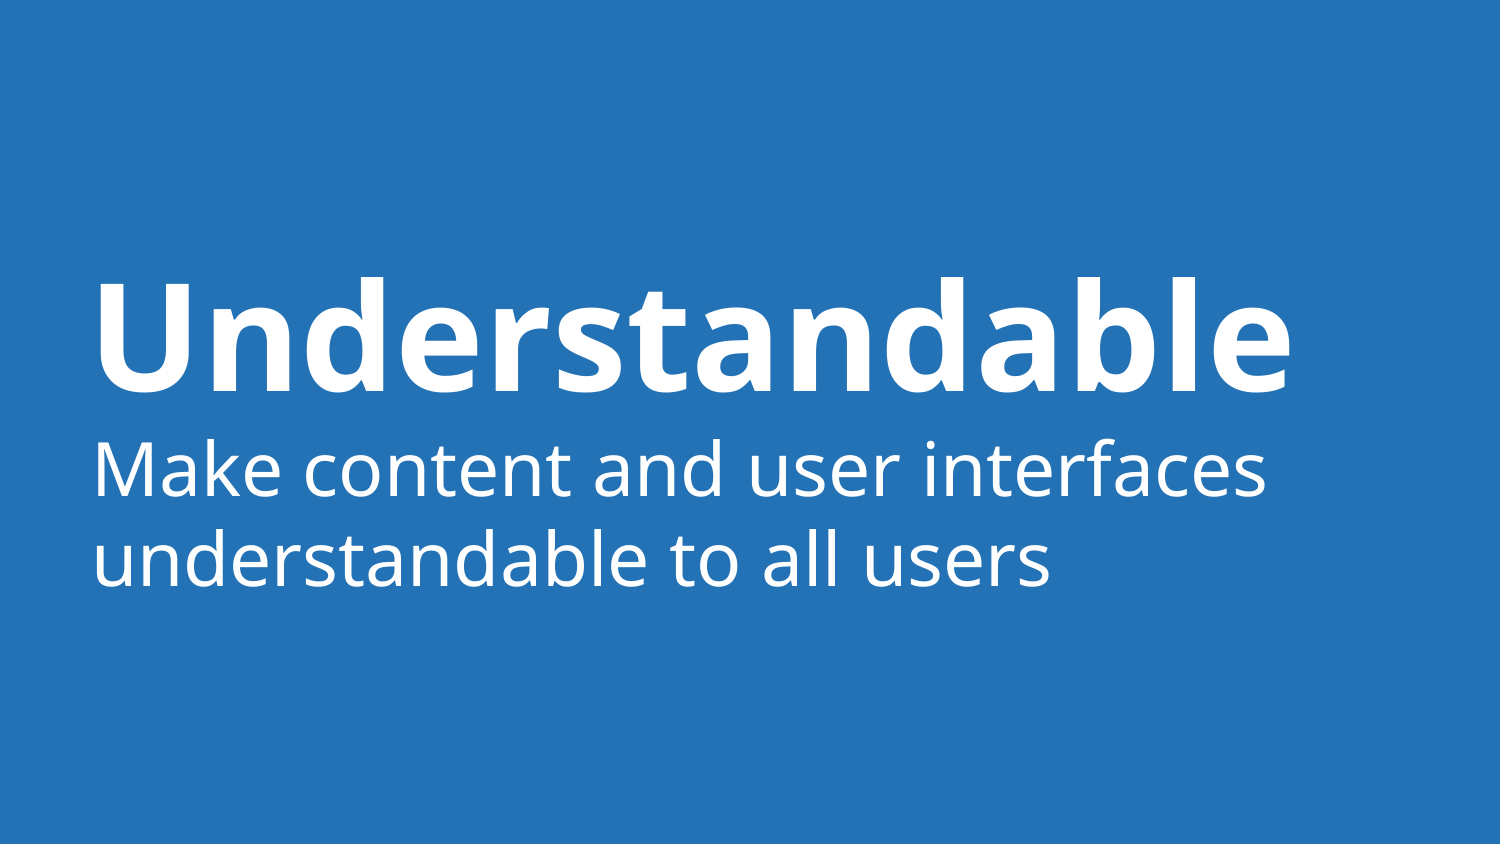

# Understandable Make content and user interfaces understandable to all users